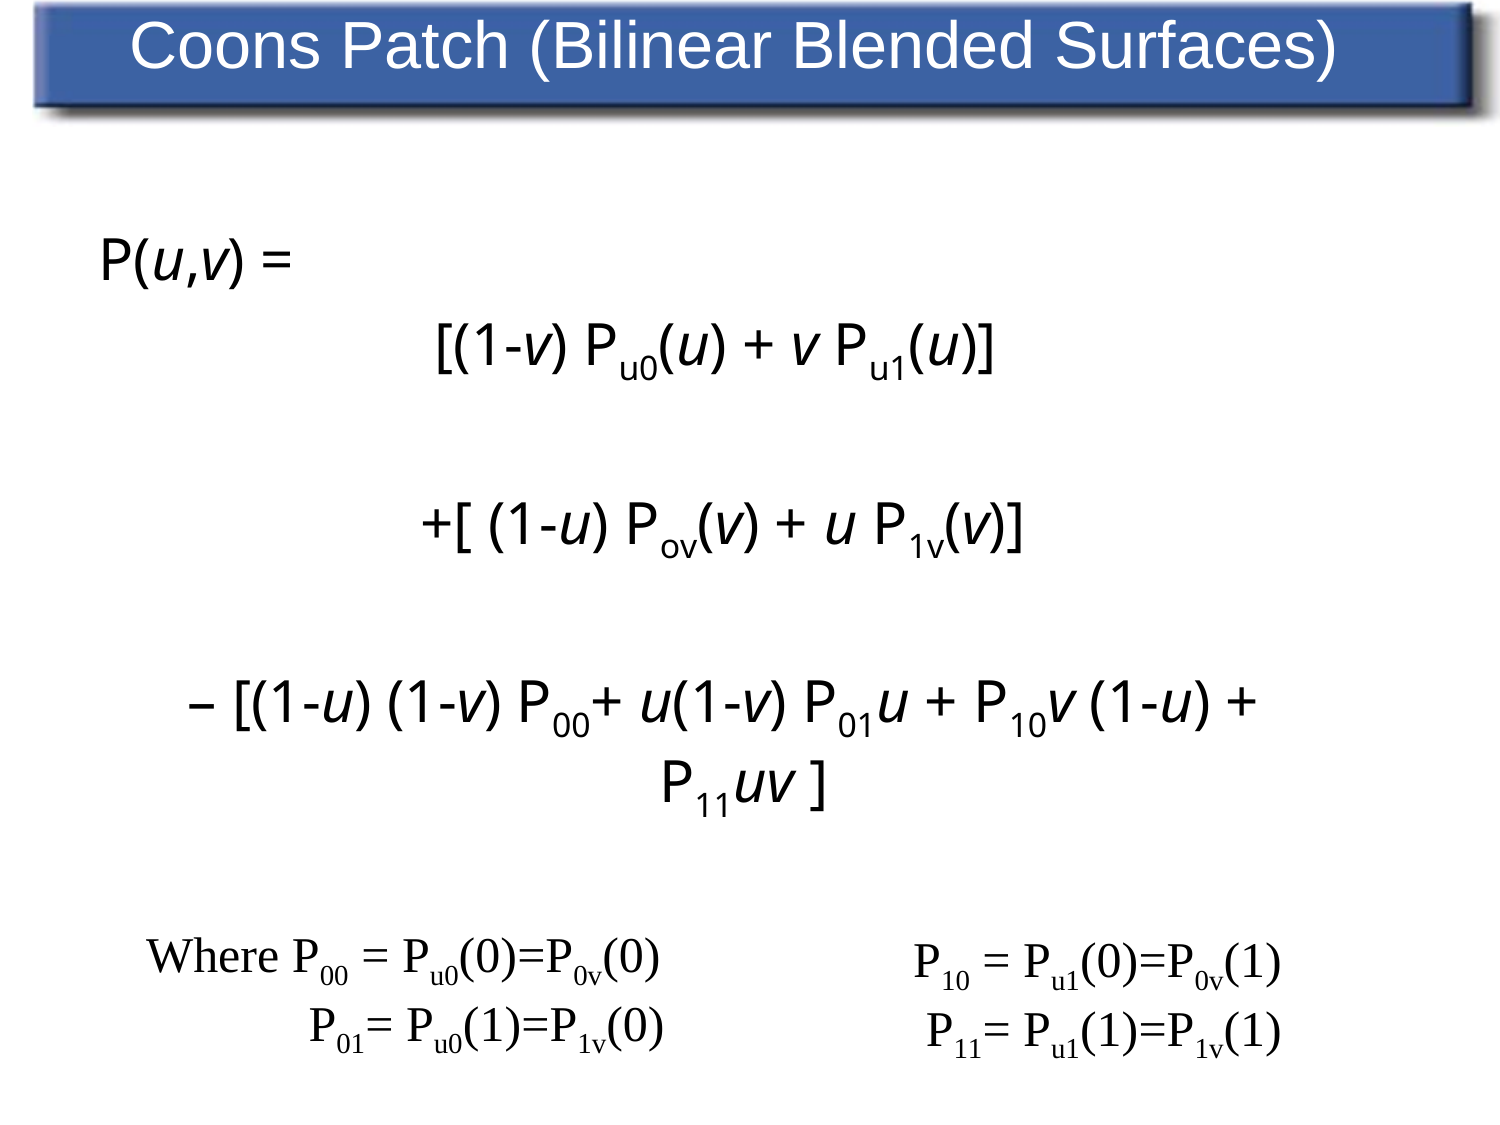

# Coons Patch (Bilinear Blended Surfaces)
P(u,v) =
[(1-v) Pu0(u) + v Pu1(u)]
+[ (1-u) Pov(v) + u P1v(v)]
– [(1-u) (1-v) P00+ u(1-v) P01u + P10v (1-u) + P11uv ]
Where P00 = Pu0(0)=P0v(0)
	 P01= Pu0(1)=P1v(0)
	P10 = Pu1(0)=P0v(1)
	 P11= Pu1(1)=P1v(1)